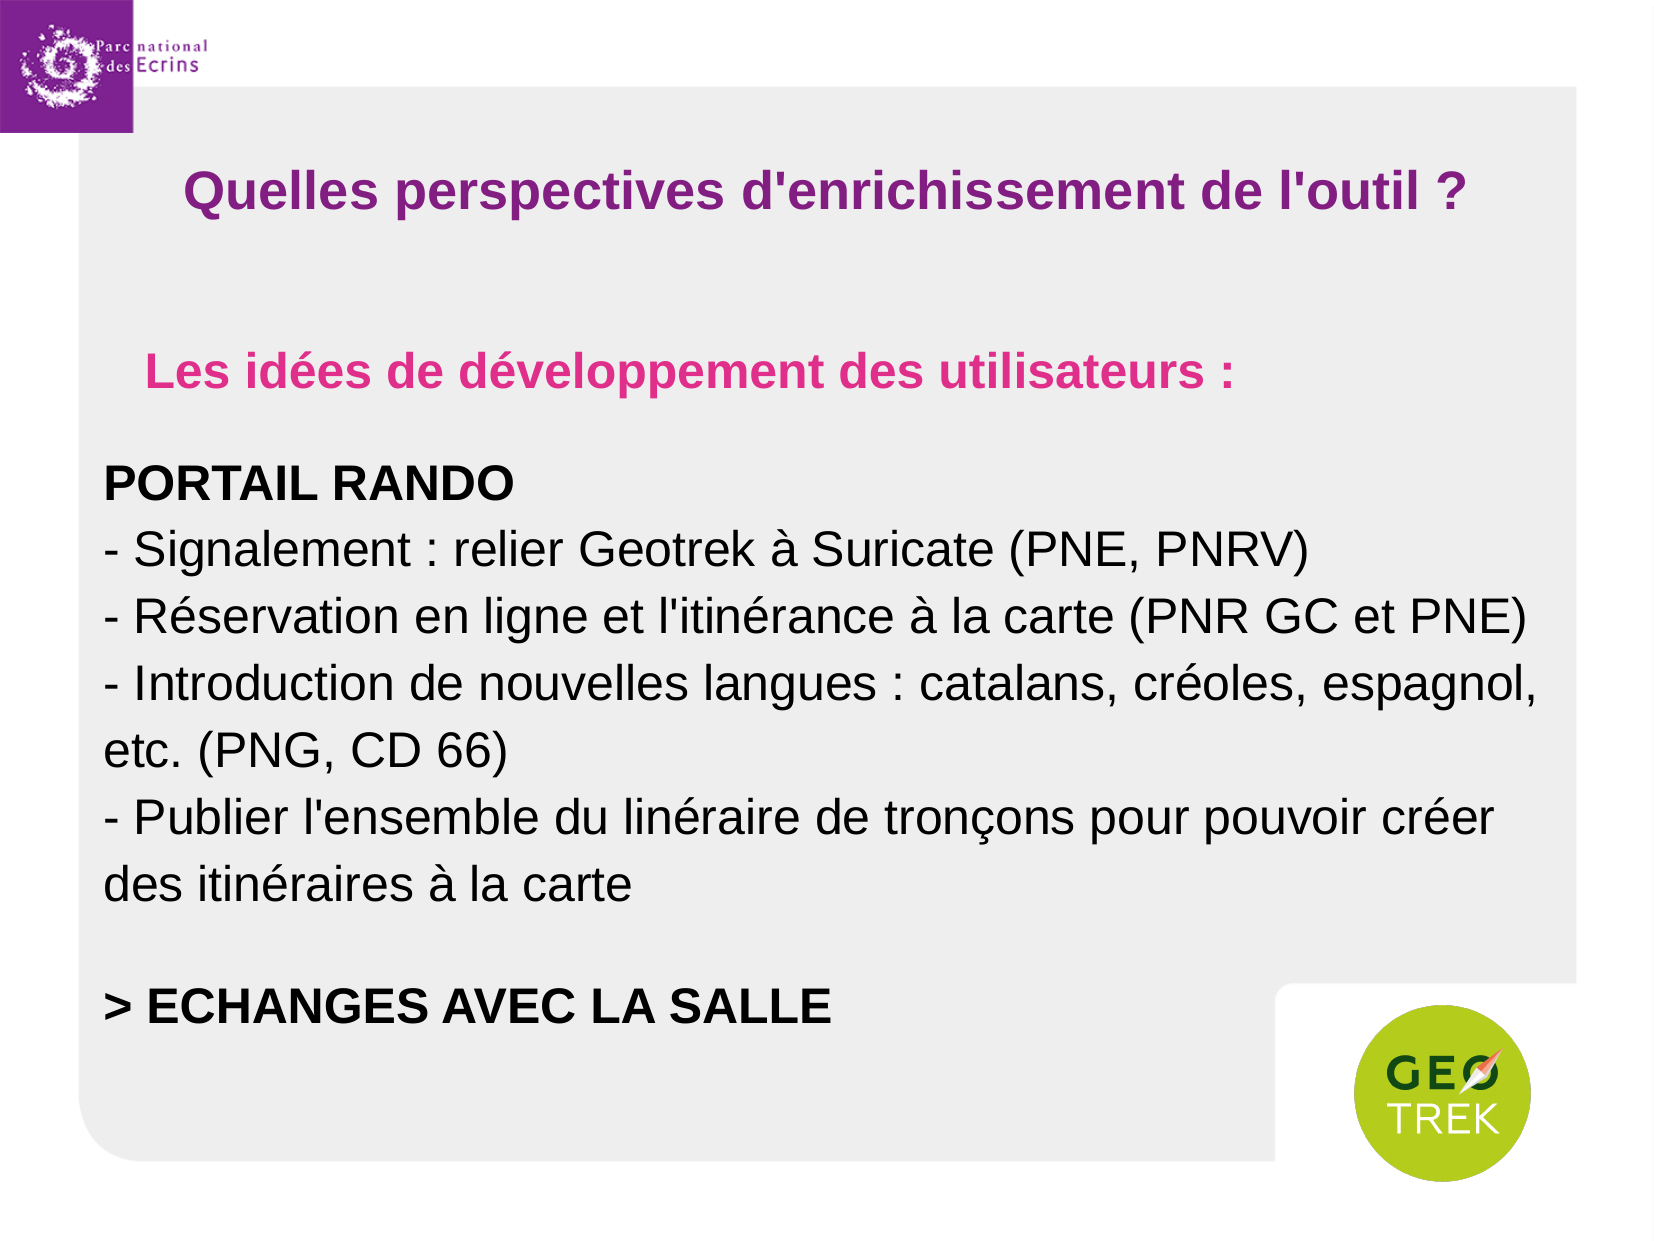

Quelles perspectives d'enrichissement de l'outil ?
# Les idées de développement des utilisateurs :
PORTAIL RANDO
- Signalement : relier Geotrek à Suricate (PNE, PNRV)
- Réservation en ligne et l'itinérance à la carte (PNR GC et PNE)
- Introduction de nouvelles langues : catalans, créoles, espagnol, etc. (PNG, CD 66)
- Publier l'ensemble du linéraire de tronçons pour pouvoir créer des itinéraires à la carte
> ECHANGES AVEC LA SALLE